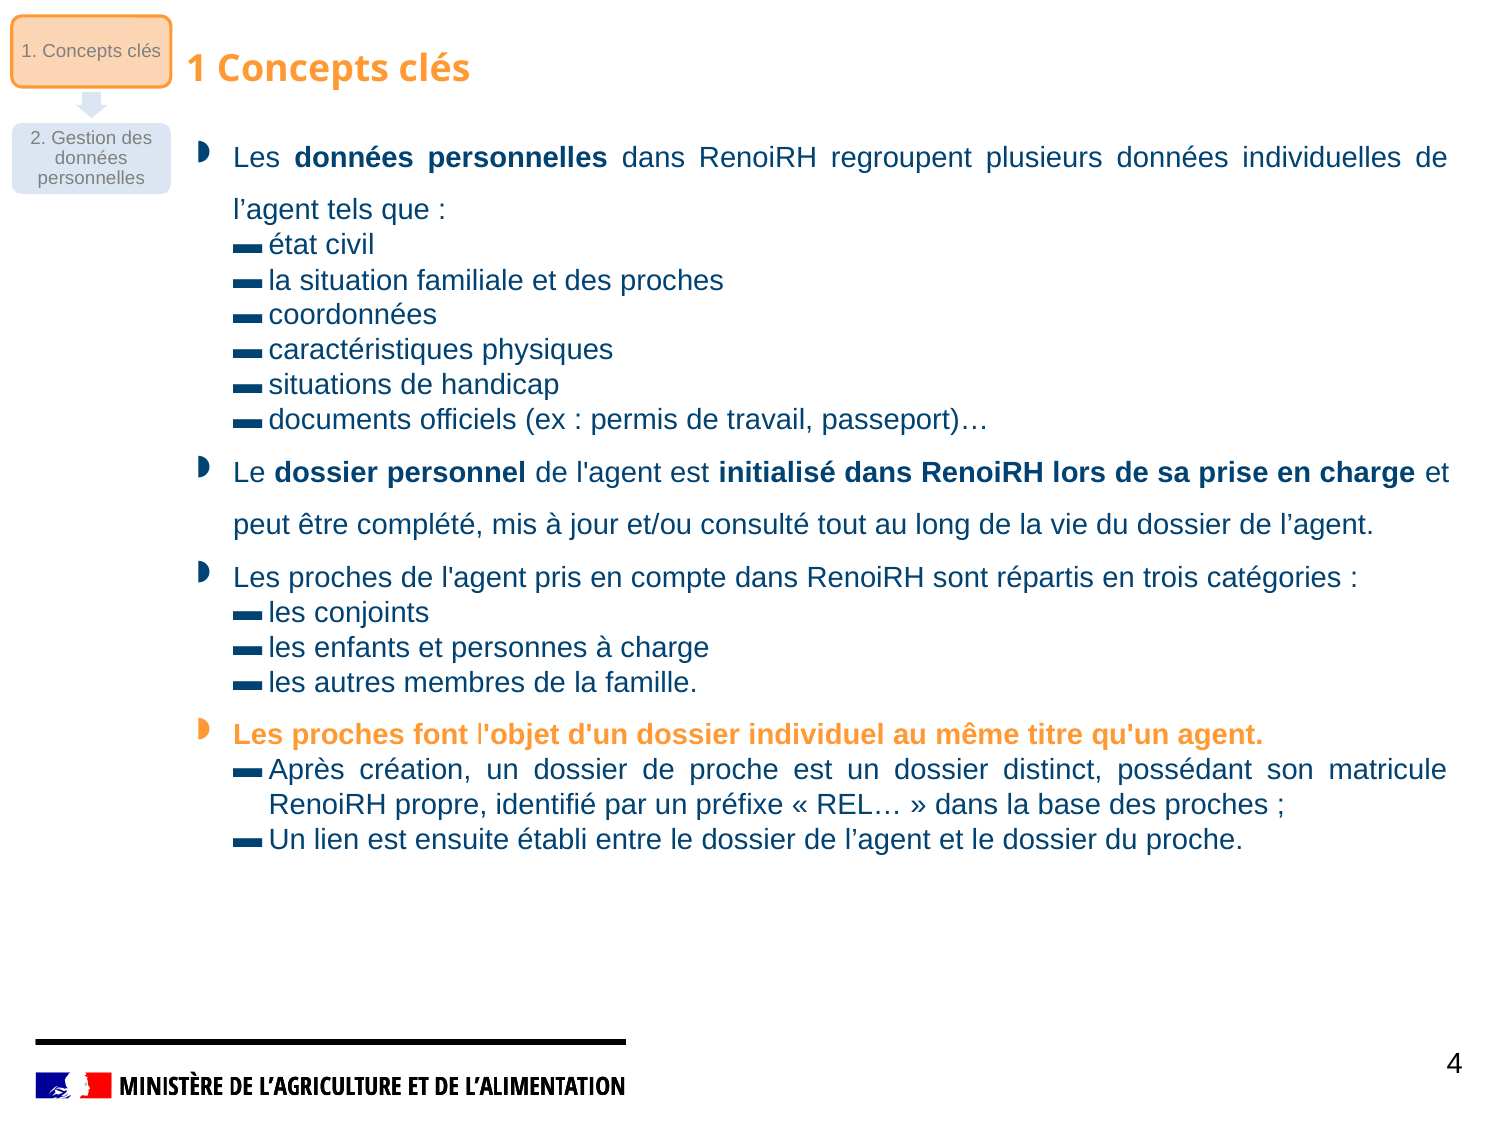

1. Concepts clés
1 Concepts clés
Les données personnelles dans RenoiRH regroupent plusieurs données individuelles de l’agent tels que :
état civil
la situation familiale et des proches
coordonnées
caractéristiques physiques
situations de handicap
documents officiels (ex : permis de travail, passeport)…
Le dossier personnel de l'agent est initialisé dans RenoiRH lors de sa prise en charge et peut être complété, mis à jour et/ou consulté tout au long de la vie du dossier de l’agent.
Les proches de l'agent pris en compte dans RenoiRH sont répartis en trois catégories :
les conjoints
les enfants et personnes à charge
les autres membres de la famille.
Les proches font l'objet d'un dossier individuel au même titre qu'un agent.
Après création, un dossier de proche est un dossier distinct, possédant son matricule RenoiRH propre, identifié par un préfixe « REL… » dans la base des proches ;
Un lien est ensuite établi entre le dossier de l’agent et le dossier du proche.
2. Gestion des données personnelles